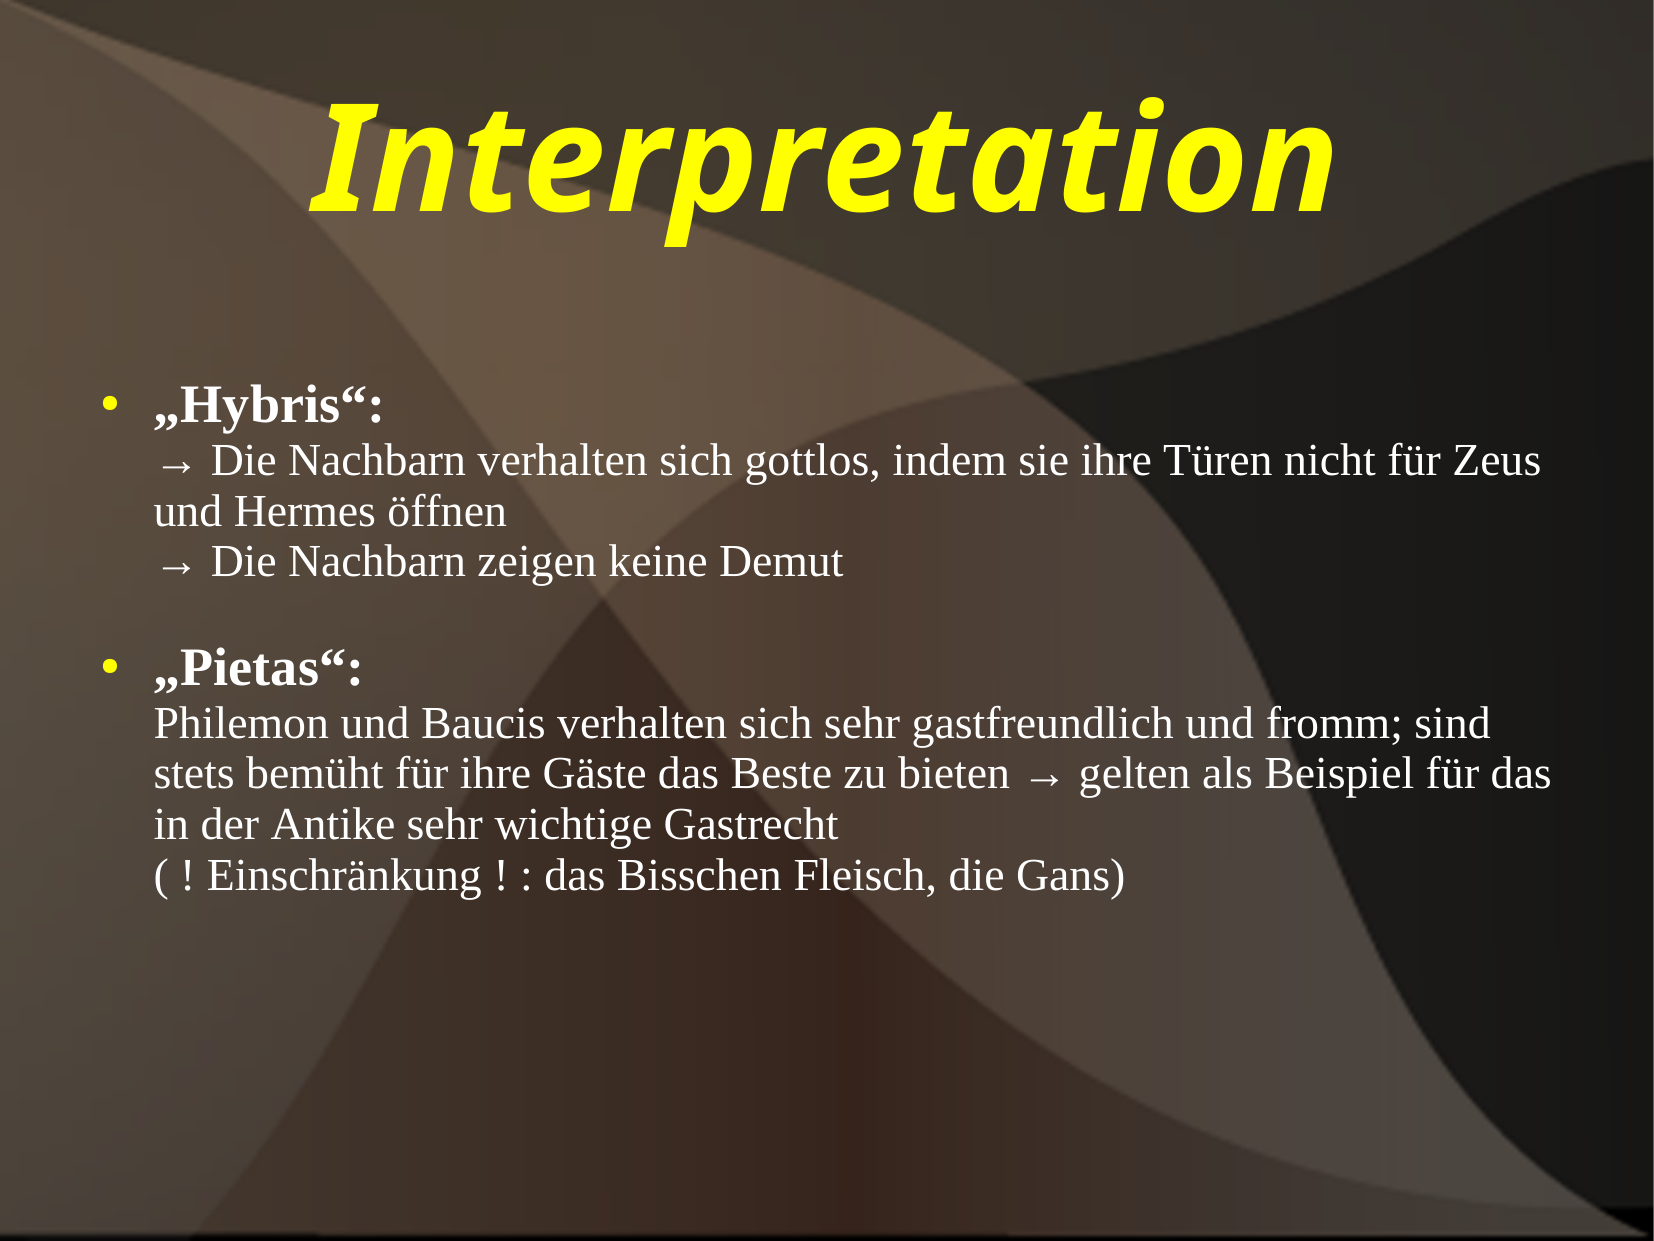

# Interpretation
„Hybris“:
→ Die Nachbarn verhalten sich gottlos, indem sie ihre Türen nicht für Zeus und Hermes öffnen
→ Die Nachbarn zeigen keine Demut
„Pietas“:
Philemon und Baucis verhalten sich sehr gastfreundlich und fromm; sind stets bemüht für ihre Gäste das Beste zu bieten → gelten als Beispiel für das in der Antike sehr wichtige Gastrecht
( ! Einschränkung ! : das Bisschen Fleisch, die Gans)